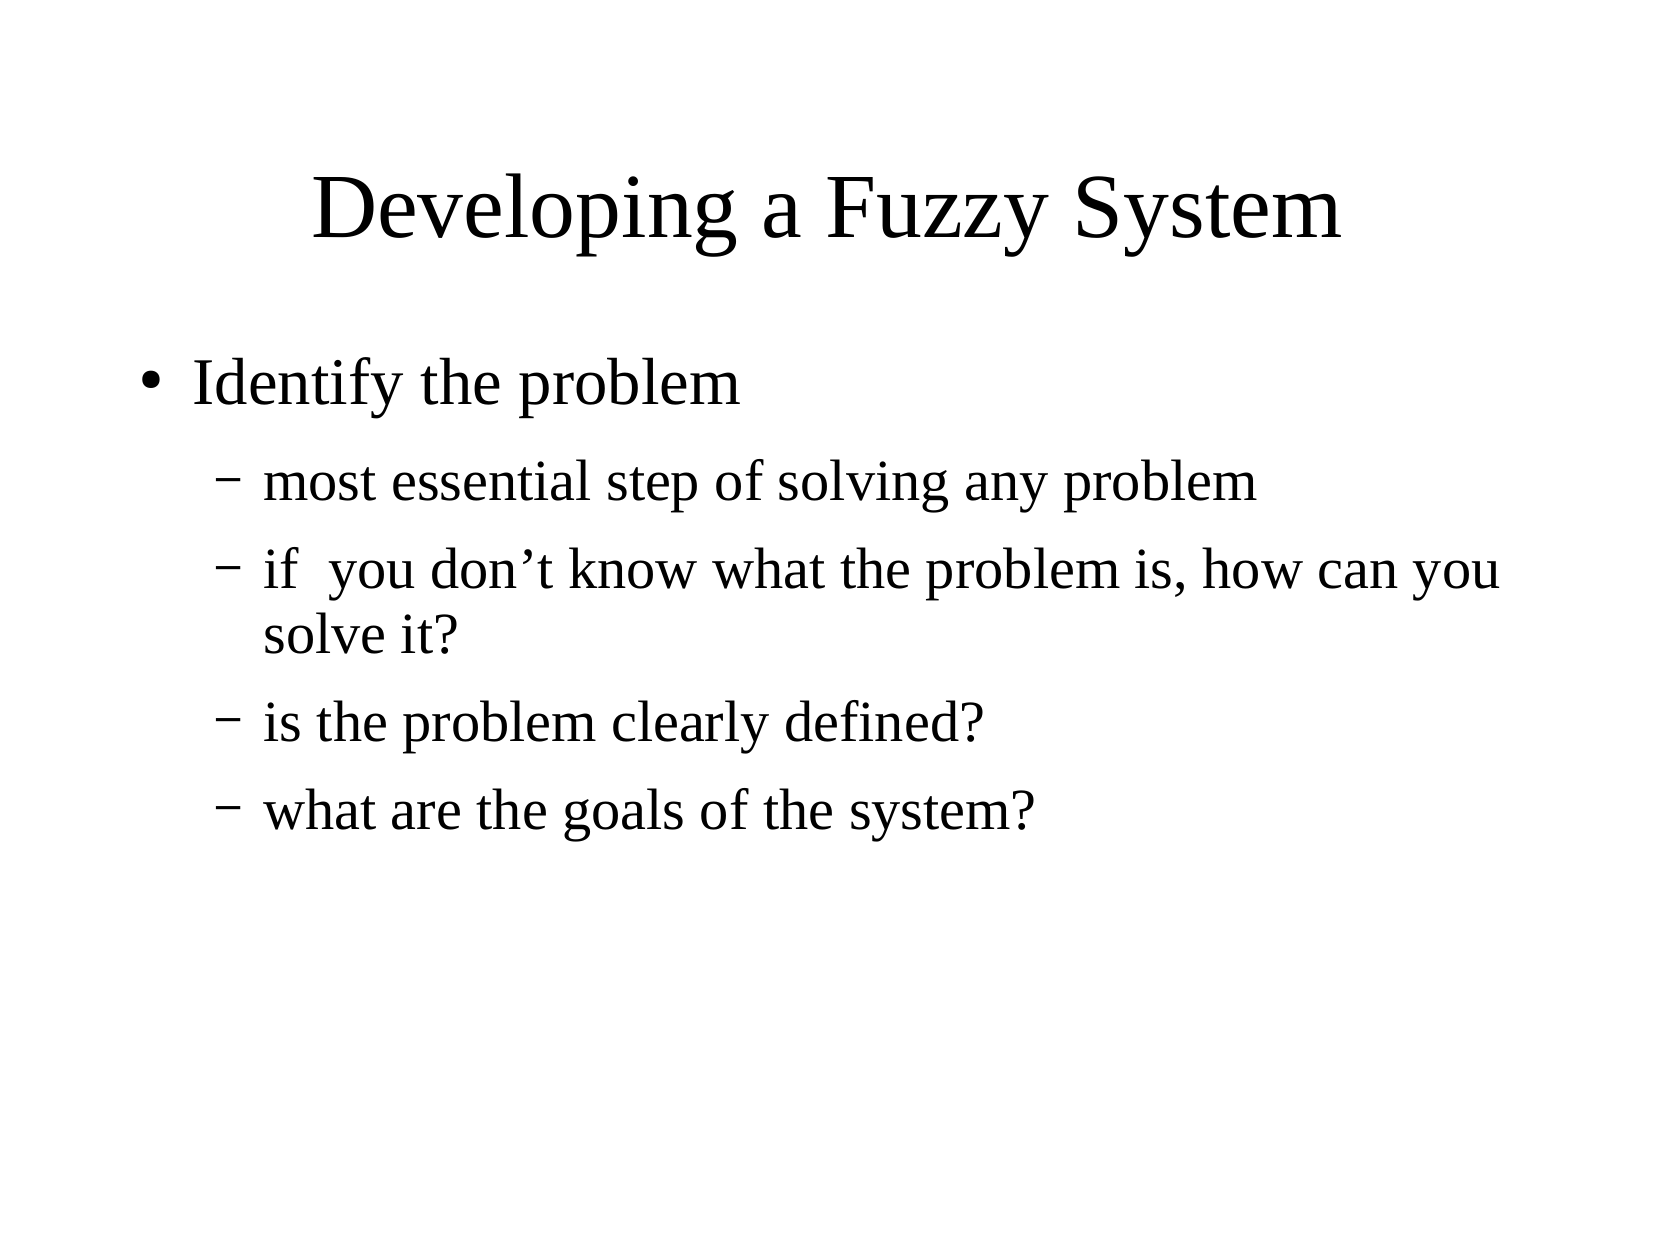

# Developing a Fuzzy System
Identify the problem
most essential step of solving any problem
if you don’t know what the problem is, how can you solve it?
is the problem clearly defined?
what are the goals of the system?